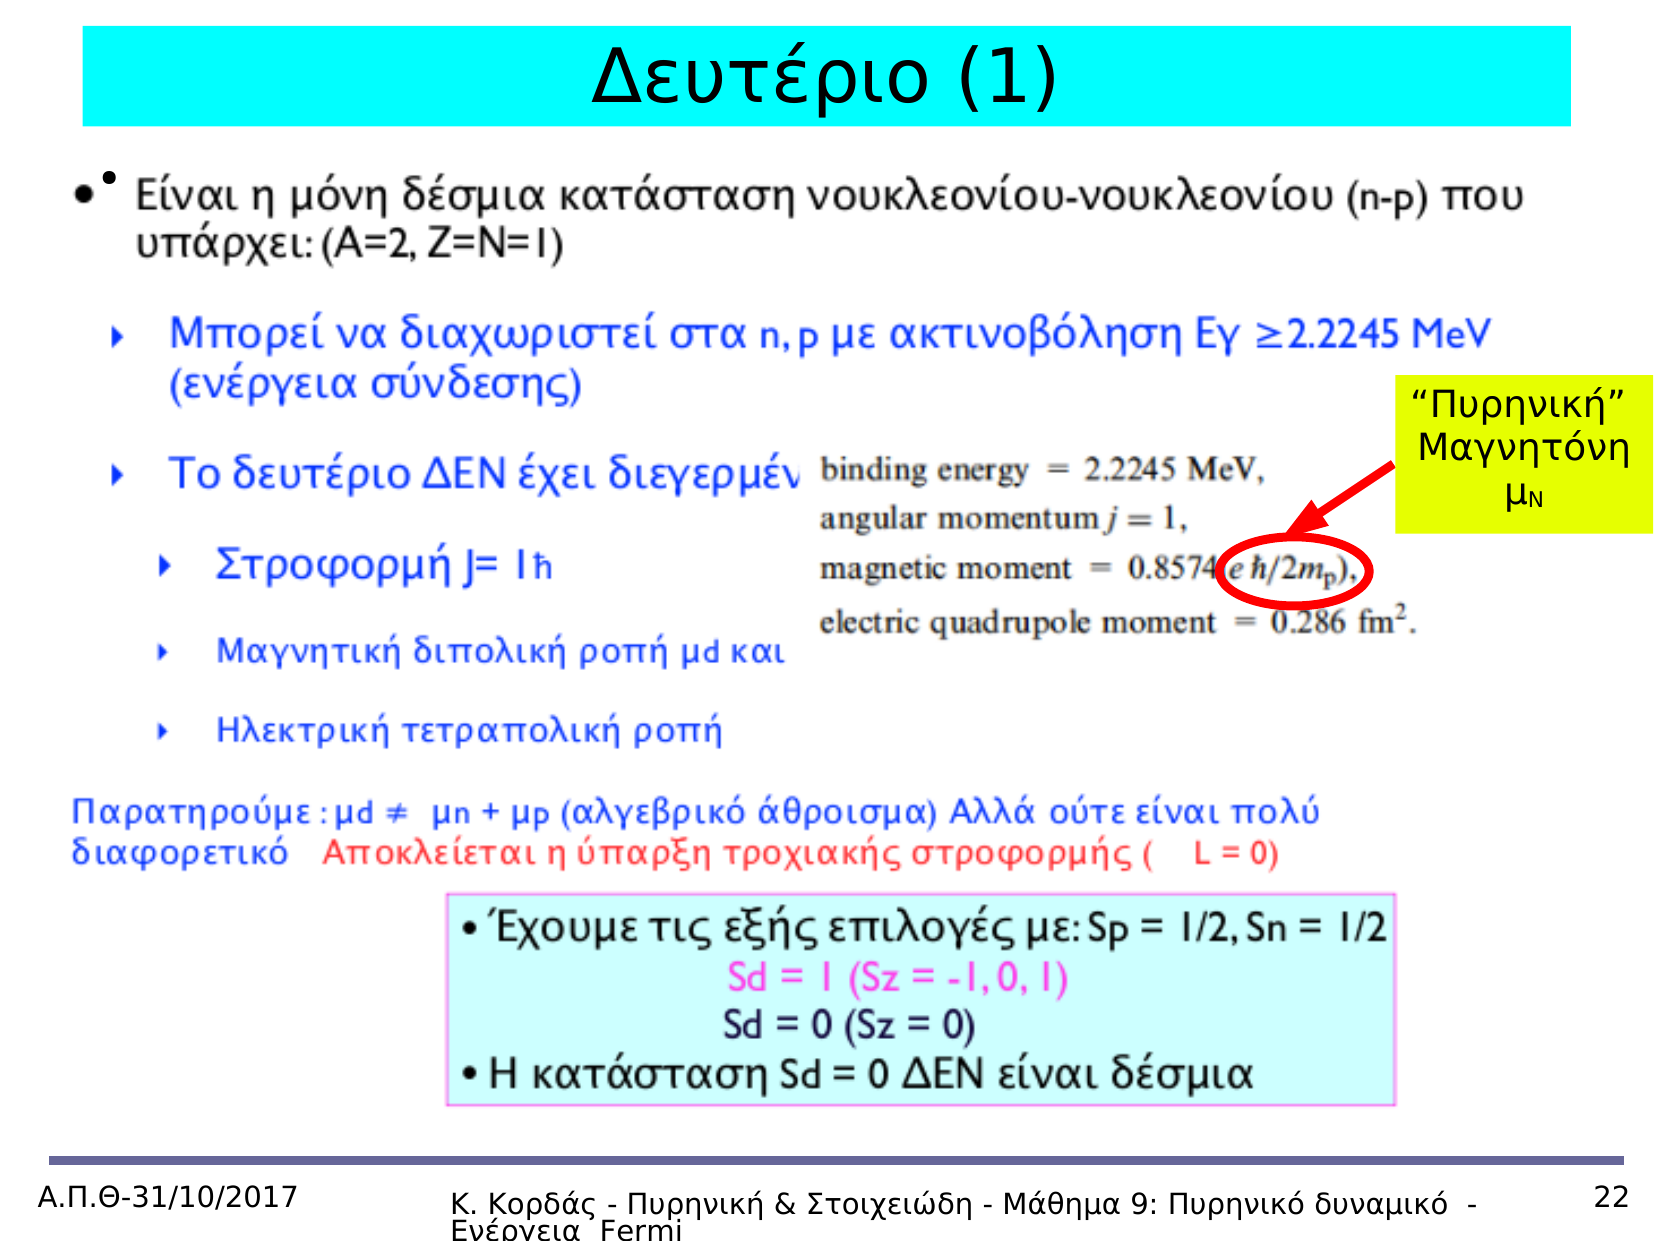

# Δευτέριο (1)
“Πυρηνική”
Μαγνητόνη
μΝ
Α.Π.Θ-31/10/2017
22
Κ. Κορδάς - Πυρηνική & Στοιχειώδη - Μάθημα 9: Πυρηνικό δυναμικό - Ενέργεια Fermi